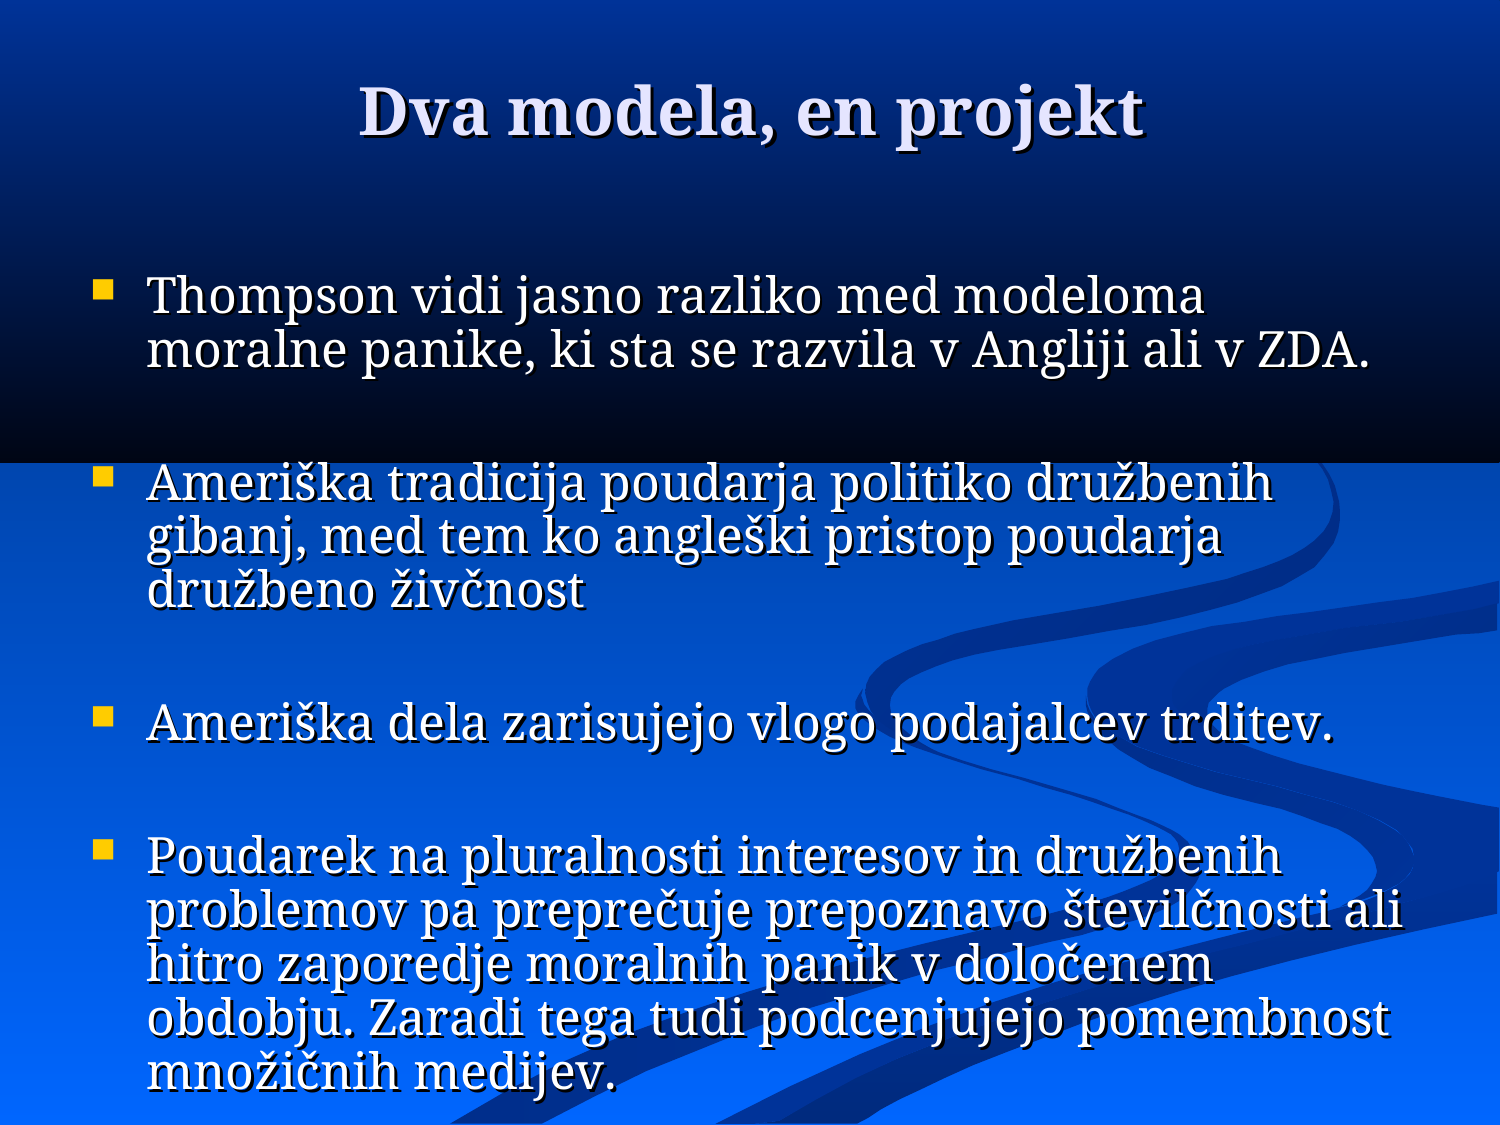

# Dva modela, en projekt
Thompson vidi jasno razliko med modeloma moralne panike, ki sta se razvila v Angliji ali v ZDA.
Ameriška tradicija poudarja politiko družbenih gibanj, med tem ko angleški pristop poudarja družbeno živčnost
Ameriška dela zarisujejo vlogo podajalcev trditev.
Poudarek na pluralnosti interesov in družbenih problemov pa preprečuje prepoznavo številčnosti ali hitro zaporedje moralnih panik v določenem obdobju. Zaradi tega tudi podcenjujejo pomembnost množičnih medijev.